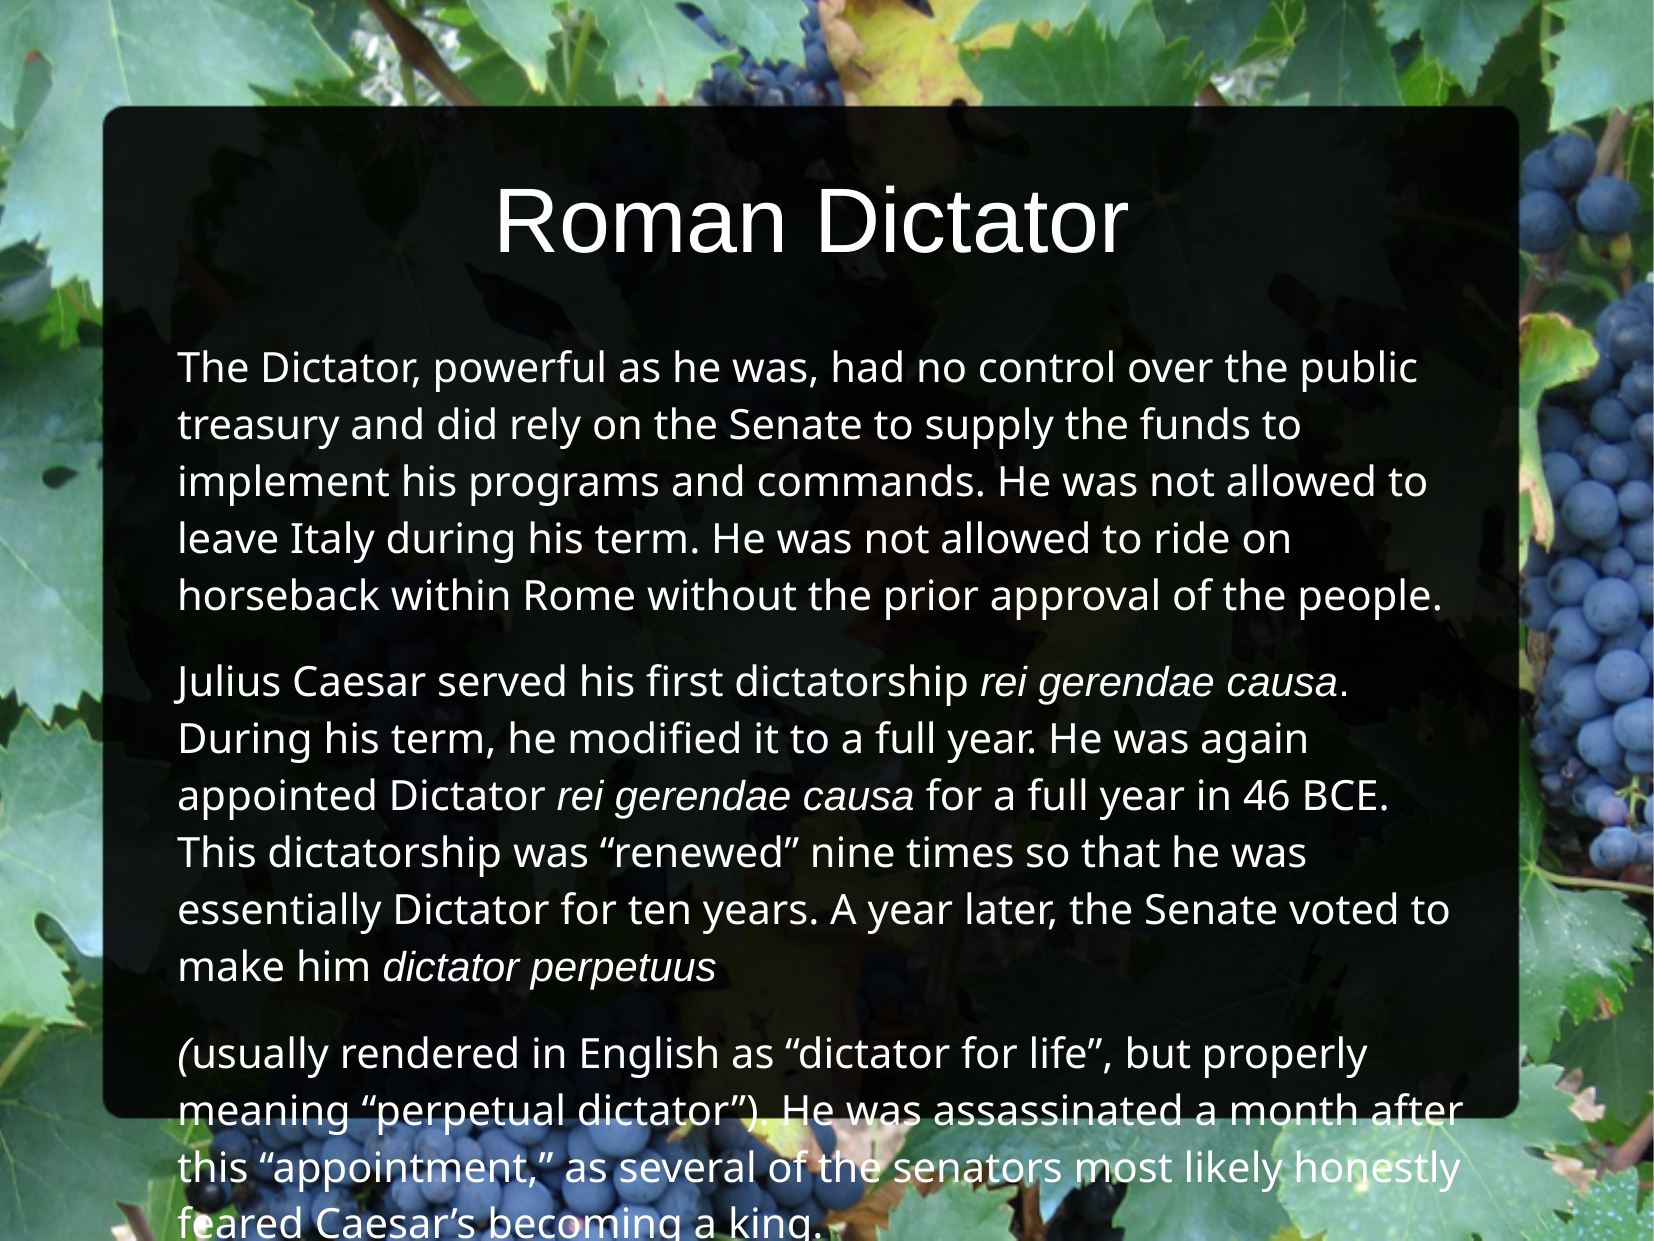

# Roman Dictator
The Dictator, powerful as he was, had no control over the public treasury and did rely on the Senate to supply the funds to implement his programs and commands. He was not allowed to leave Italy during his term. He was not allowed to ride on horseback within Rome without the prior approval of the people.
Julius Caesar served his first dictatorship rei gerendae causa. During his term, he modified it to a full year. He was again appointed Dictator rei gerendae causa for a full year in 46 BCE. This dictatorship was “renewed” nine times so that he was essentially Dictator for ten years. A year later, the Senate voted to make him dictator perpetuus
(usually rendered in English as “dictator for life”, but properly meaning “perpetual dictator”). He was assassinated a month after this “appointment,” as several of the senators most likely honestly feared Caesar’s becoming a king.